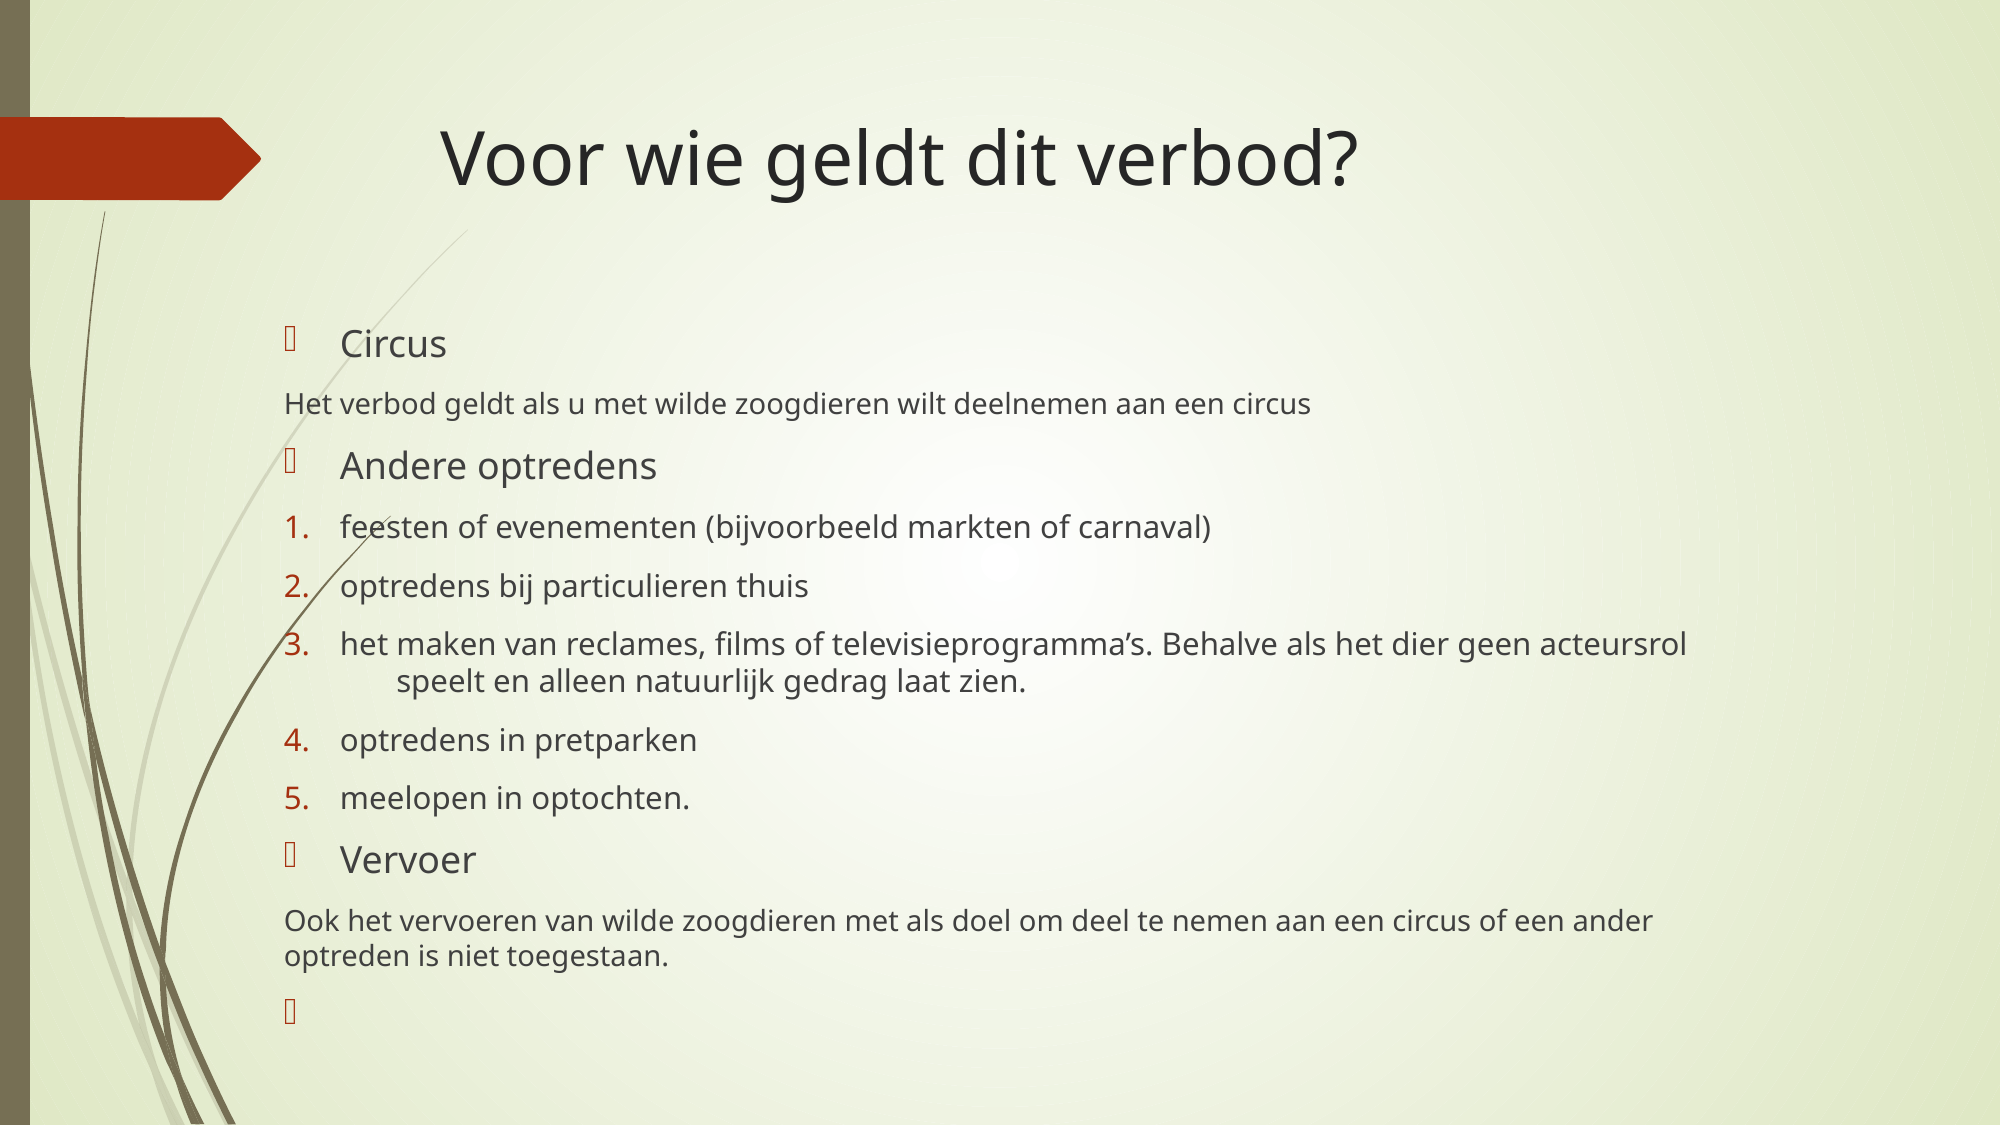

# Voor wie geldt dit verbod?
Circus
Het verbod geldt als u met wilde zoogdieren wilt deelnemen aan een circus
Andere optredens
feesten of evenementen (bijvoorbeeld markten of carnaval)
optredens bij particulieren thuis
het maken van reclames, films of televisieprogramma’s. Behalve als het dier geen acteursrol speelt en alleen natuurlijk gedrag laat zien.
optredens in pretparken
meelopen in optochten.
Vervoer
Ook het vervoeren van wilde zoogdieren met als doel om deel te nemen aan een circus of een ander optreden is niet toegestaan.